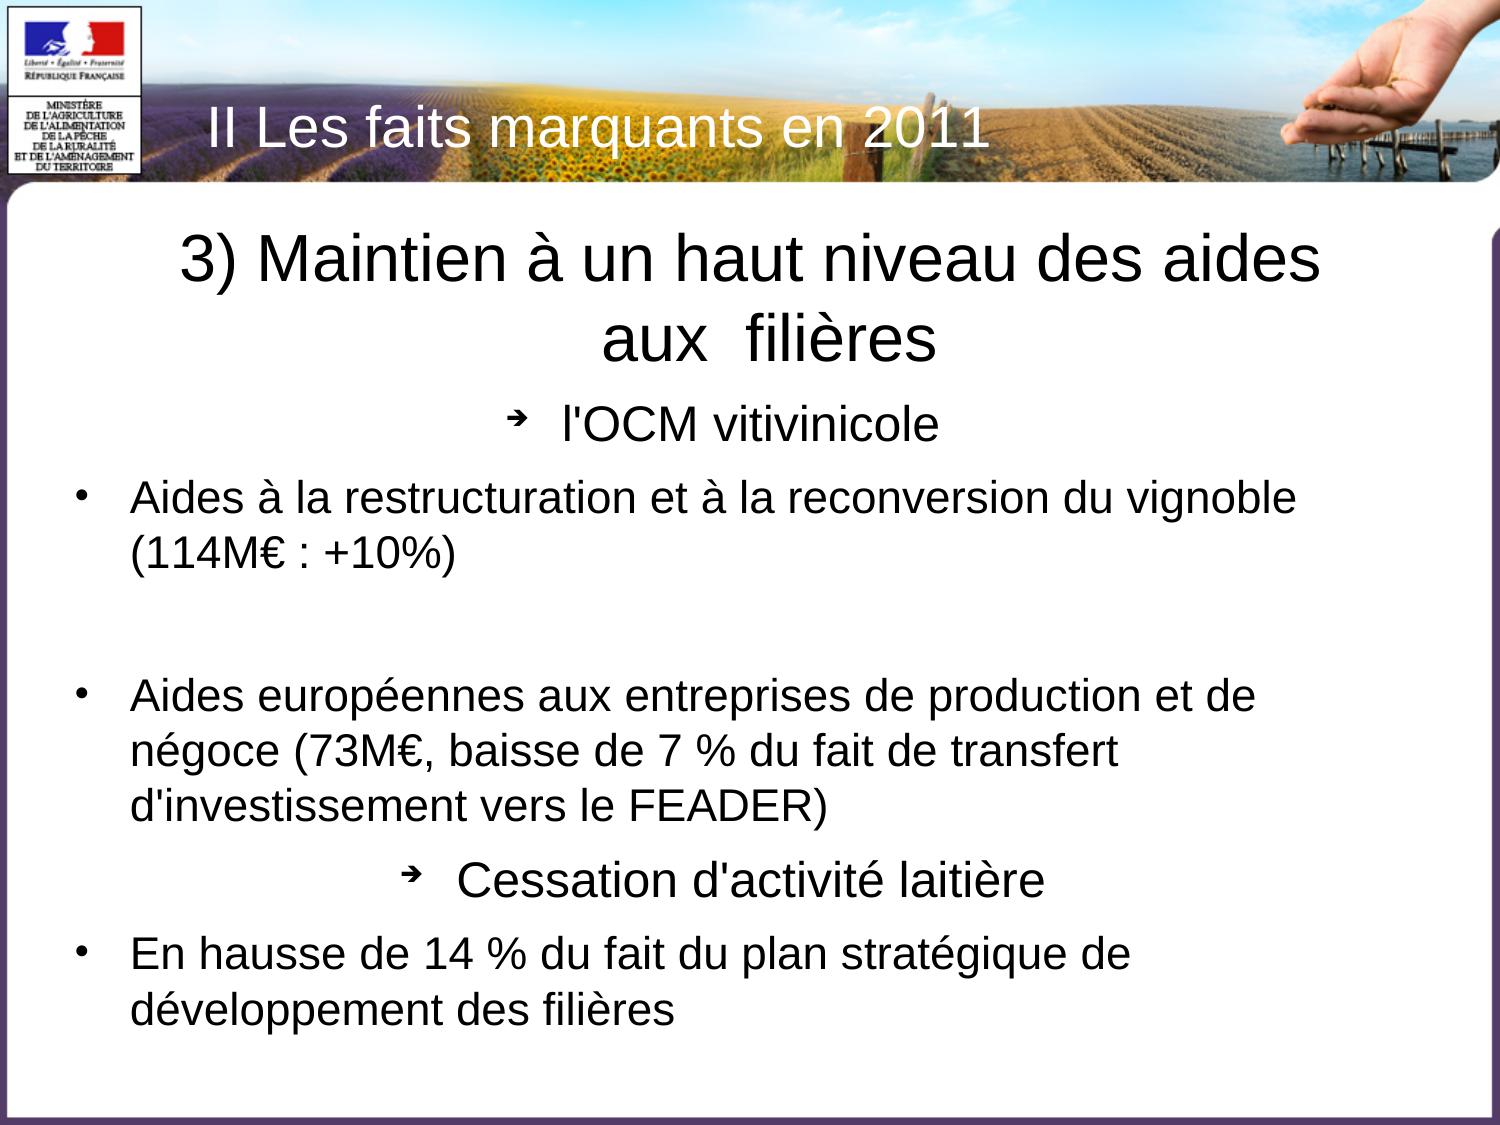

II Les faits marquants en 2011
# 3) Maintien à un haut niveau des aides aux filières
l'OCM vitivinicole
Aides à la restructuration et à la reconversion du vignoble (114M€ : +10%)
Aides européennes aux entreprises de production et de négoce (73M€, baisse de 7 % du fait de transfert d'investissement vers le FEADER)
Cessation d'activité laitière
En hausse de 14 % du fait du plan stratégique de développement des filières